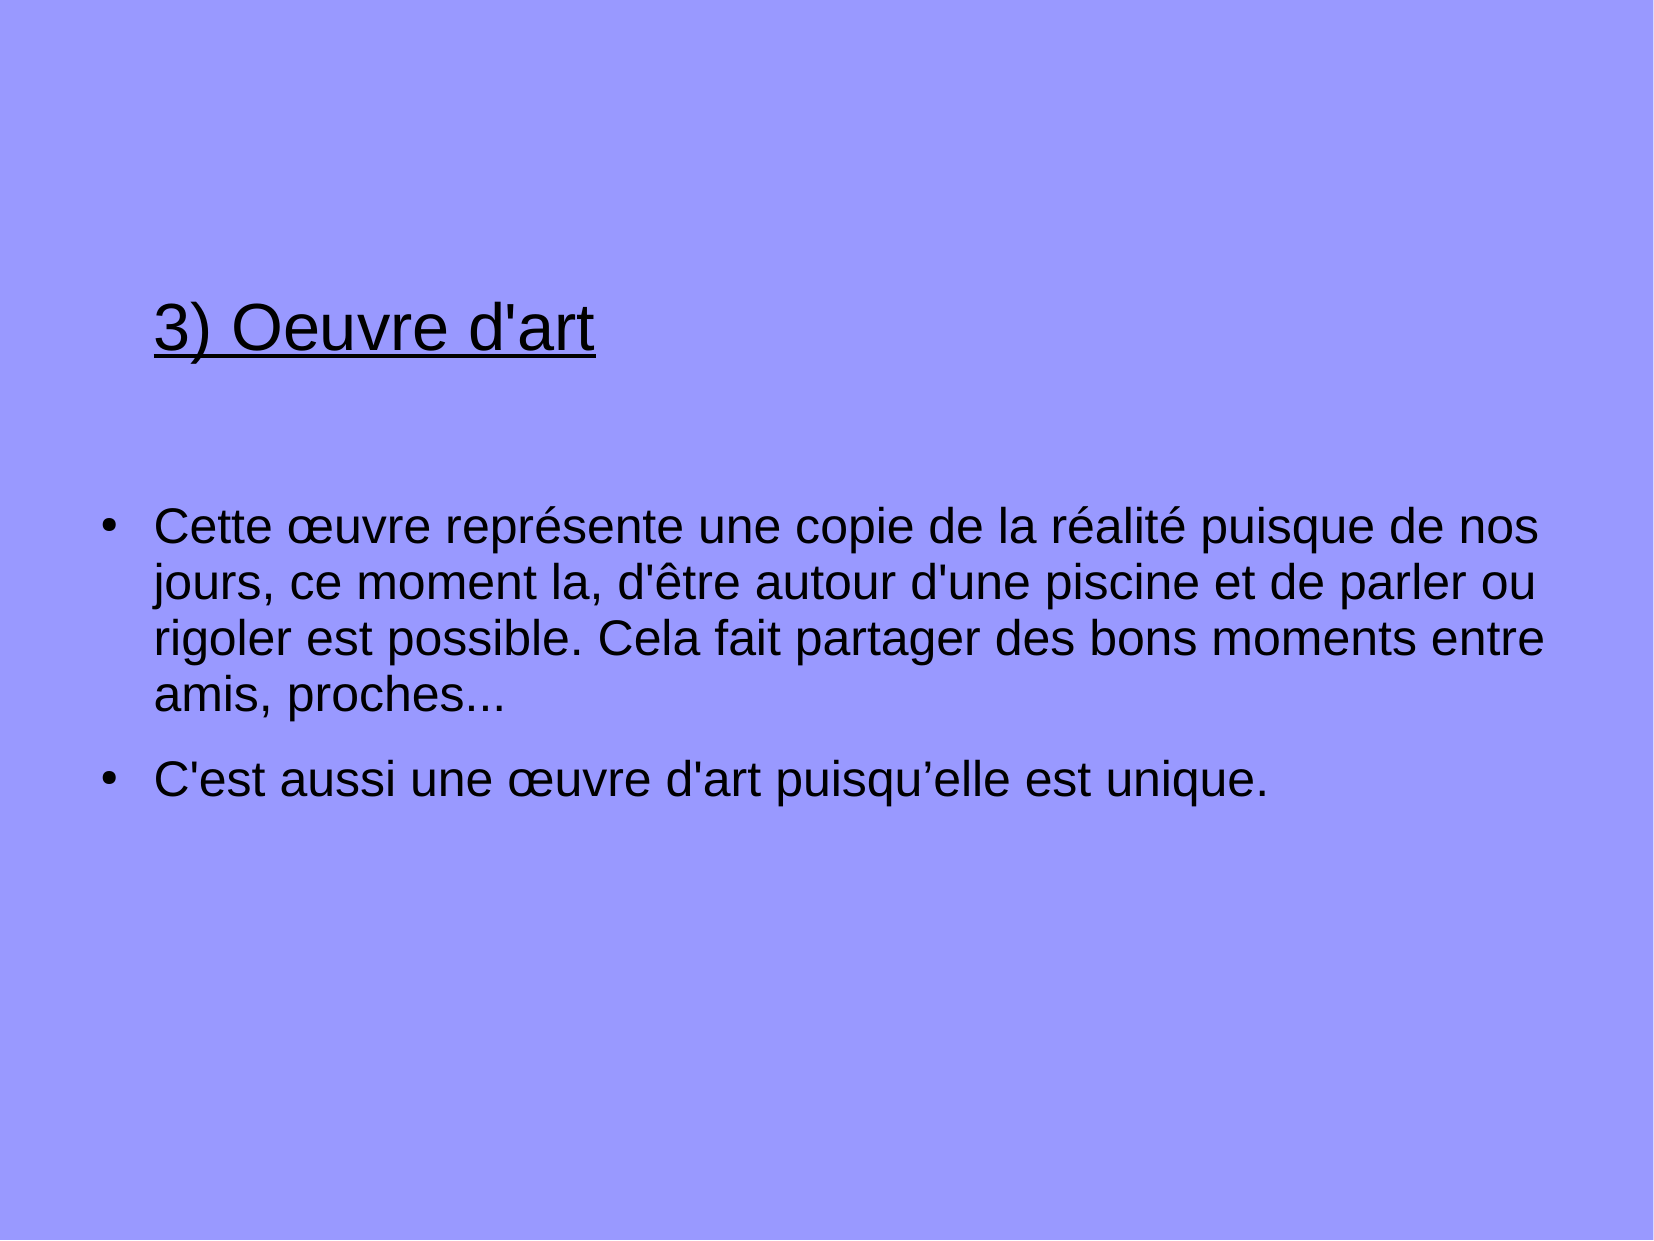

#
3) Oeuvre d'art
Cette œuvre représente une copie de la réalité puisque de nos jours, ce moment la, d'être autour d'une piscine et de parler ou rigoler est possible. Cela fait partager des bons moments entre amis, proches...
C'est aussi une œuvre d'art puisqu’elle est unique.